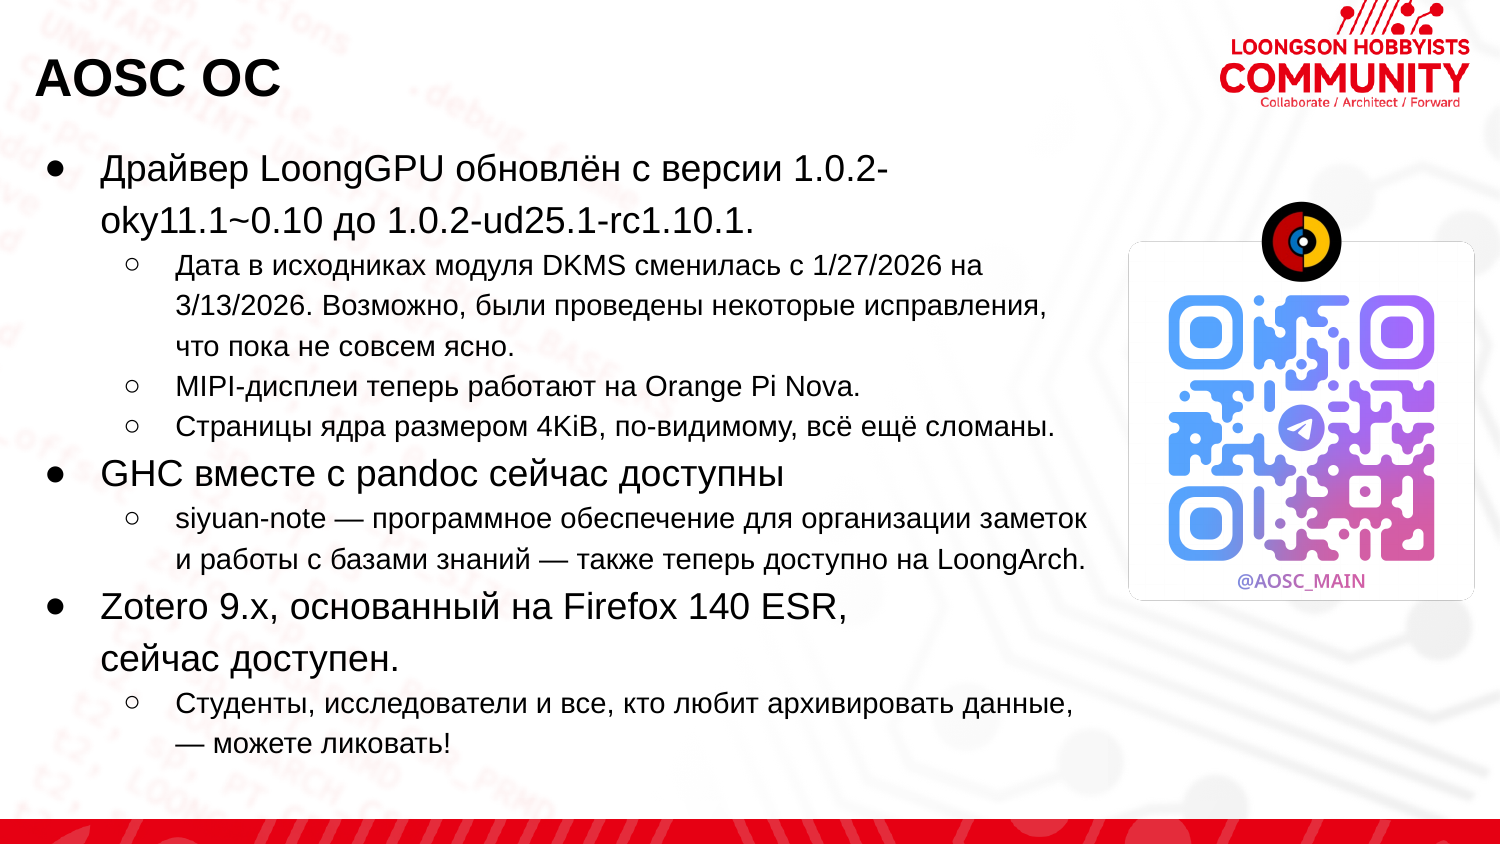

# AOSC ОС
Драйвер LoongGPU обновлён с версии 1.0.2-oky11.1~0.10 до 1.0.2-ud25.1-rc1.10.1.
Дата в исходниках модуля DKMS сменилась с 1/27/2026 на 3/13/2026. Возможно, были проведены некоторые исправления, что пока не совсем ясно.
MIPI-дисплеи теперь работают на Orange Pi Nova.
Страницы ядра размером 4KiB, по-видимому, всё ещё сломаны.
GHC вместе с pandoc сейчас доступны
siyuan-note — программное обеспечение для организации заметок и работы с базами знаний — также теперь доступно на LoongArch.
Zotero 9.x, основанный на Firefox 140 ESR,
сейчас доступен.
Студенты, исследователи и все, кто любит архивировать данные, — можете ликовать!